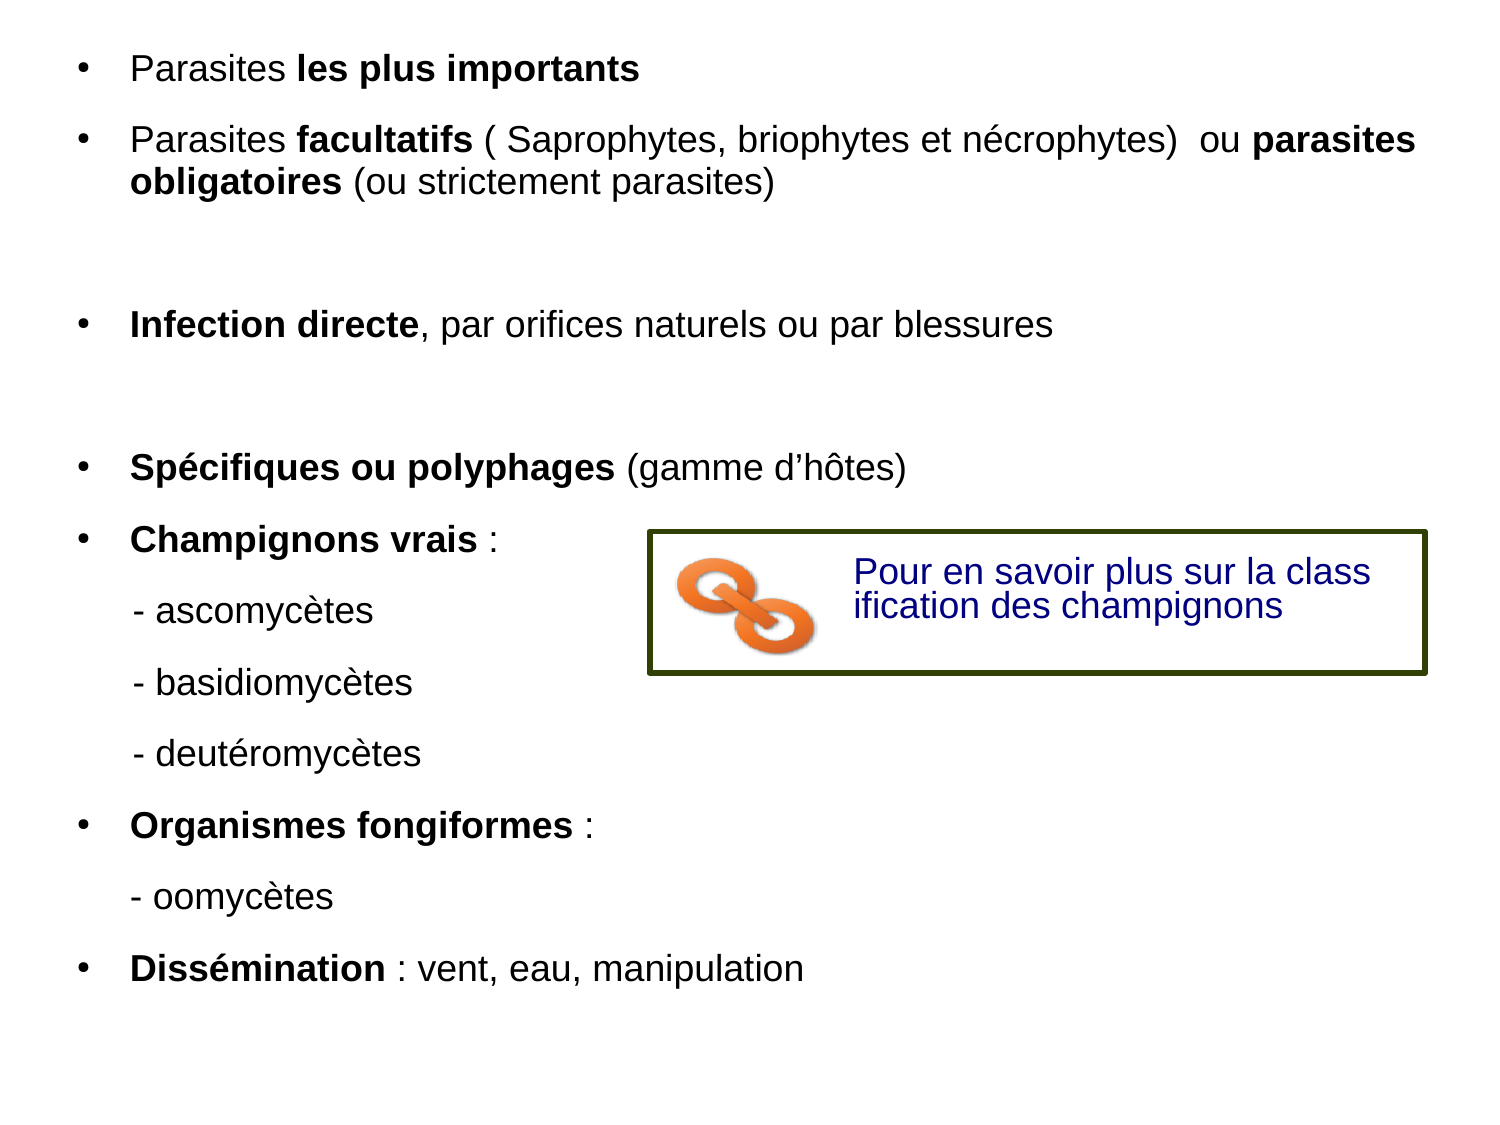

# Parasites les plus importants
Parasites facultatifs ( Saprophytes, briophytes et nécrophytes) ou parasites obligatoires (ou strictement parasites)
Infection directe, par orifices naturels ou par blessures
Spécifiques ou polyphages (gamme d’hôtes)
Champignons vrais :
 - ascomycètes
 - basidiomycètes
 - deutéromycètes
Organismes fongiformes :
- oomycètes
Dissémination : vent, eau, manipulation
Pour en savoir plus sur la classification des champignons